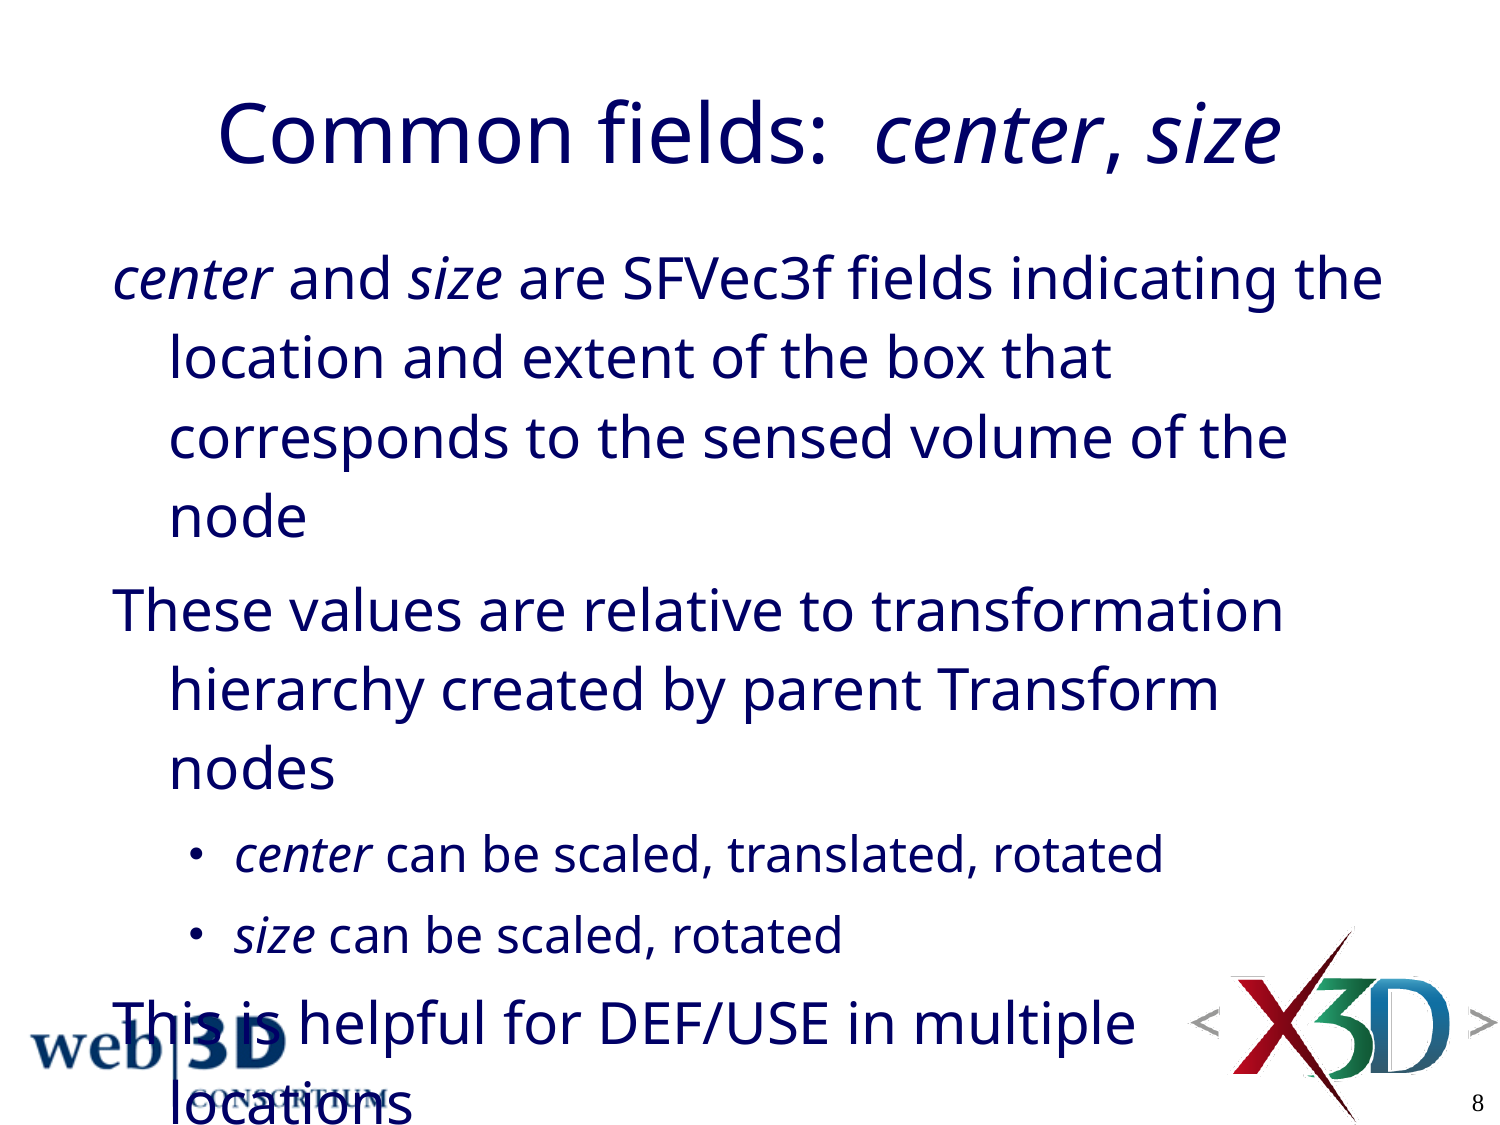

# Common fields: center, size
center and size are SFVec3f fields indicating the location and extent of the box that corresponds to the sensed volume of the node
These values are relative to transformation hierarchy created by parent Transform nodes
center can be scaled, translated, rotated
size can be scaled, rotated
This is helpful for DEF/USE in multiple locations
Warning: no box overlap, or results unpredictable
size='0 0 0' equivalent to enabled='false'